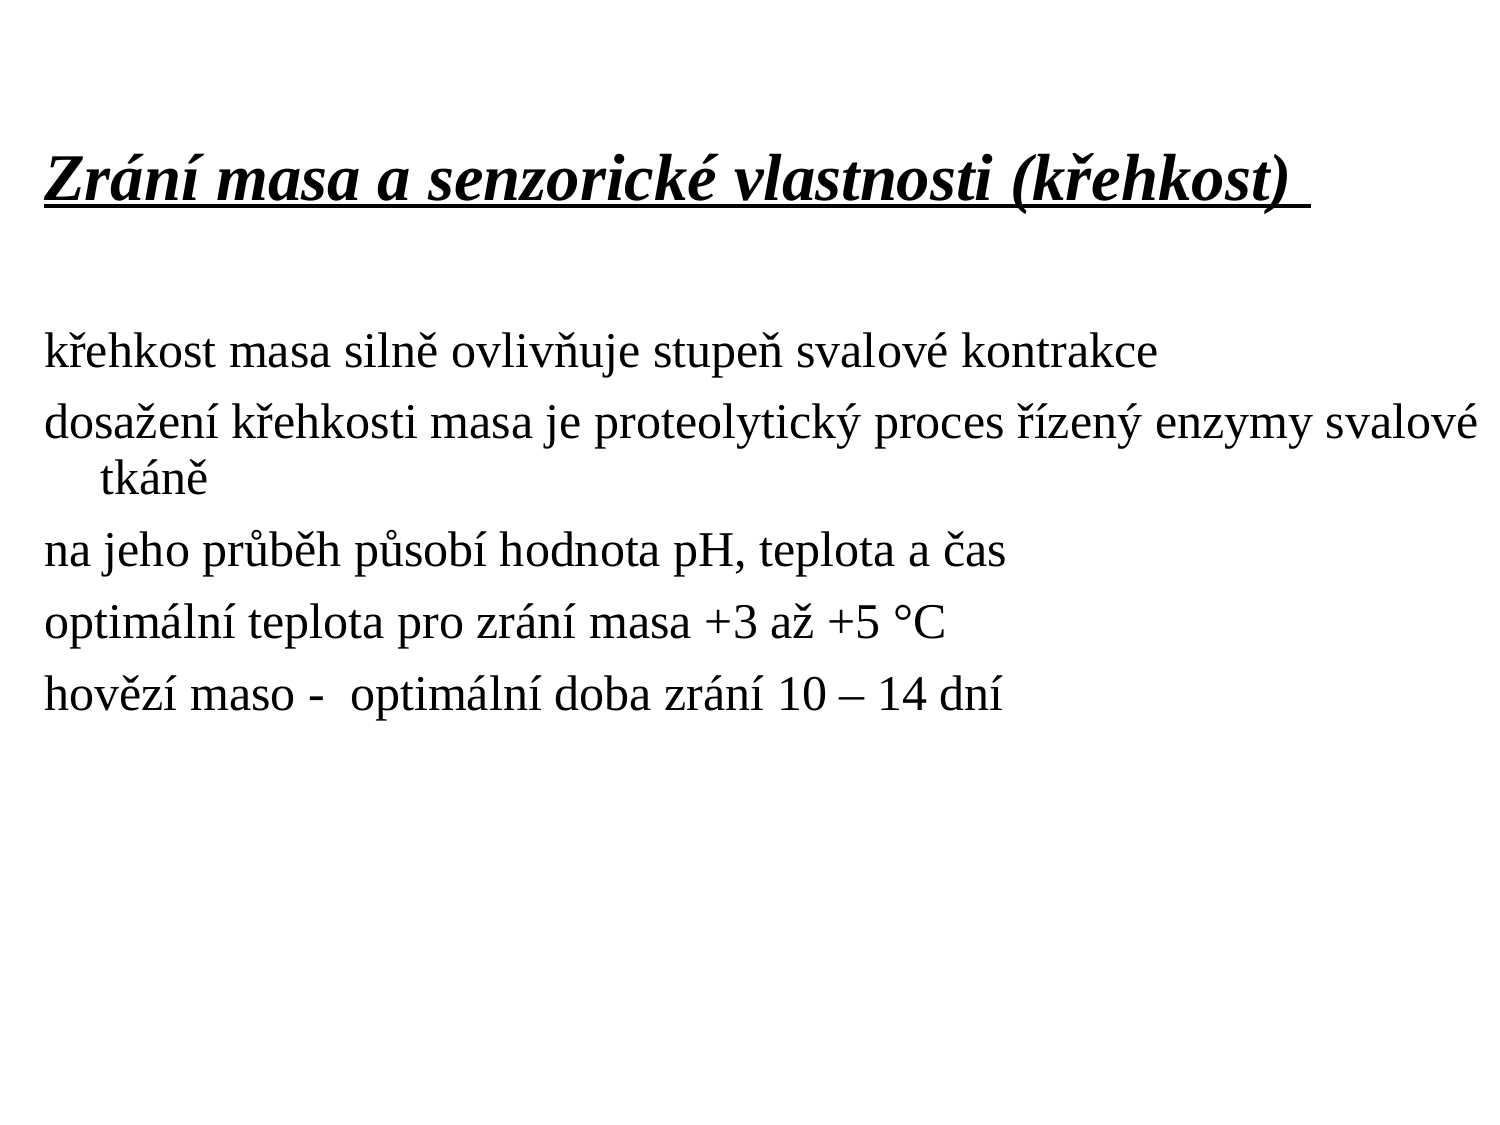

# Zrání masa a senzorické vlastnosti (křehkost)
křehkost masa silně ovlivňuje stupeň svalové kontrakce
dosažení křehkosti masa je proteolytický proces řízený enzymy svalové tkáně
na jeho průběh působí hodnota pH, teplota a čas
optimální teplota pro zrání masa +3 až +5 °C
hovězí maso - optimální doba zrání 10 – 14 dní